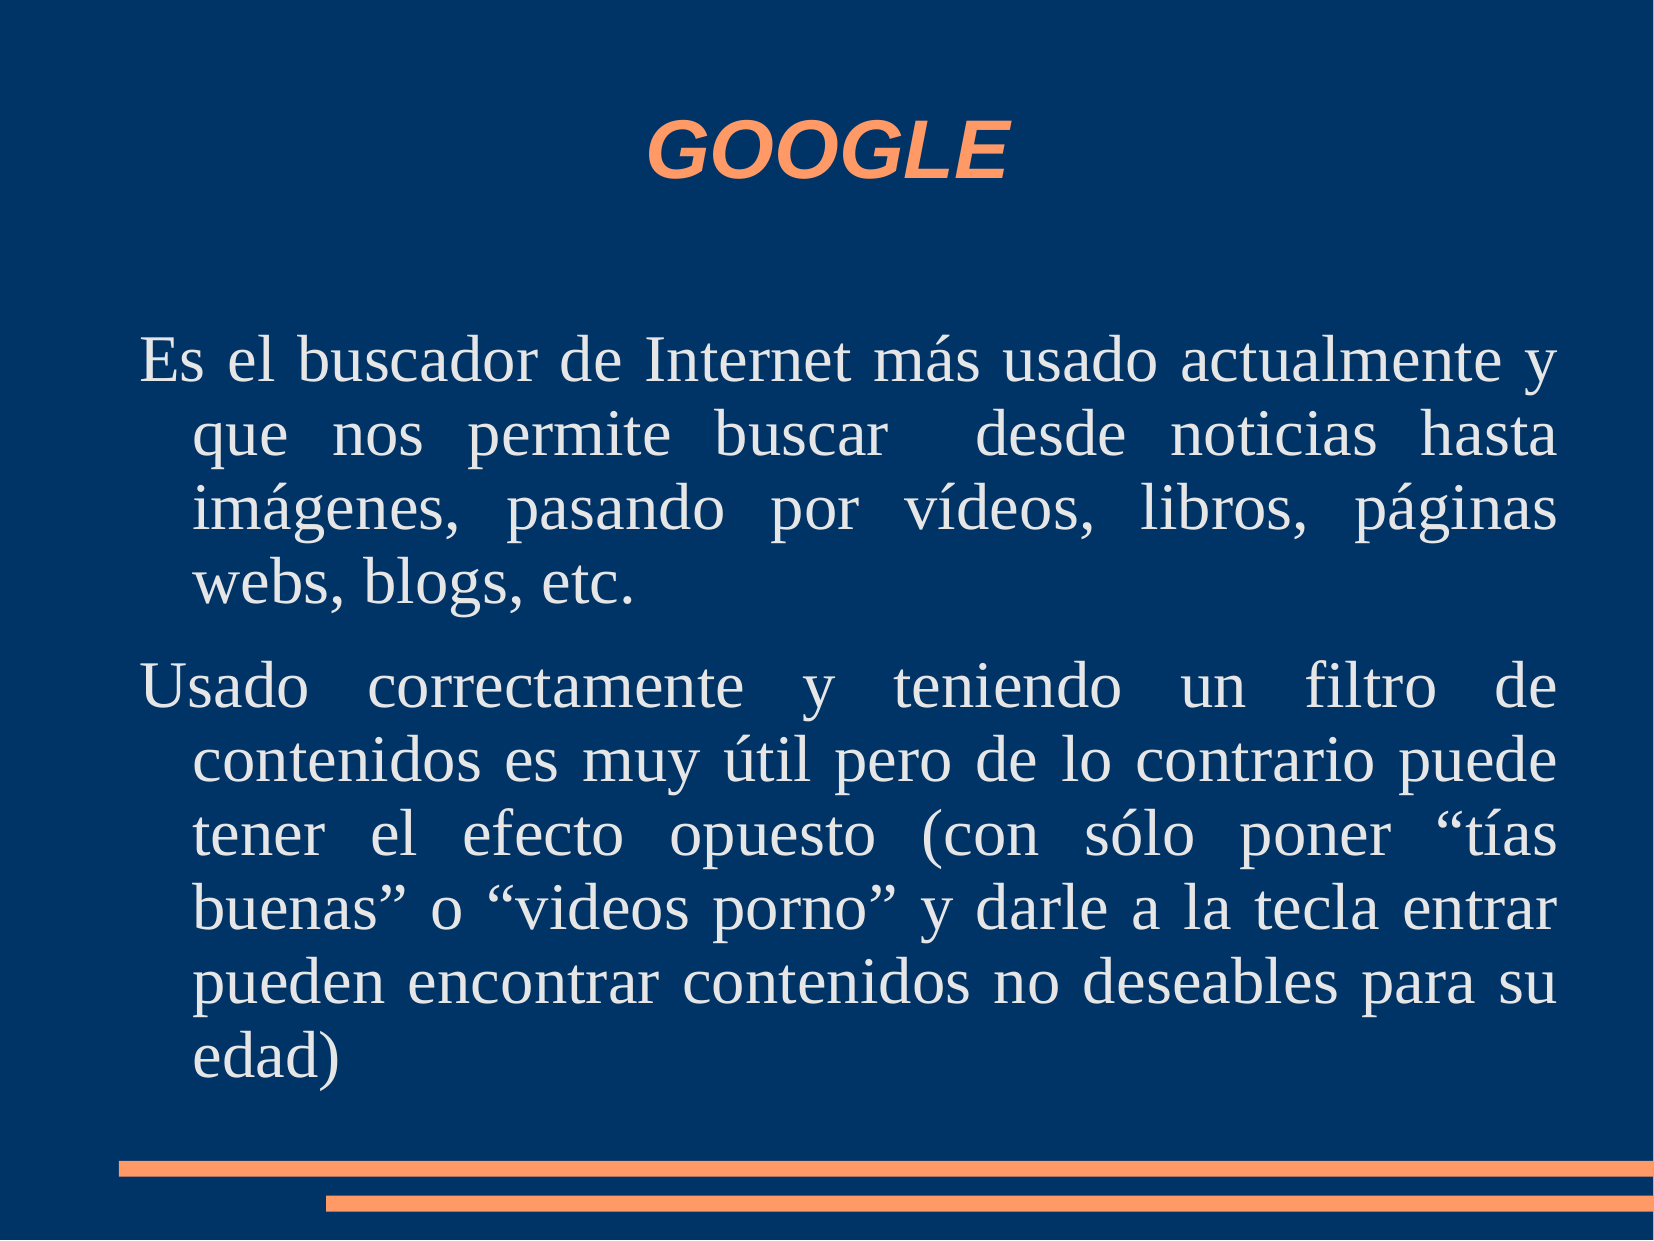

# GOOGLE
Es el buscador de Internet más usado actualmente y que nos permite buscar desde noticias hasta imágenes, pasando por vídeos, libros, páginas webs, blogs, etc.
Usado correctamente y teniendo un filtro de contenidos es muy útil pero de lo contrario puede tener el efecto opuesto (con sólo poner “tías buenas” o “videos porno” y darle a la tecla entrar pueden encontrar contenidos no deseables para su edad)